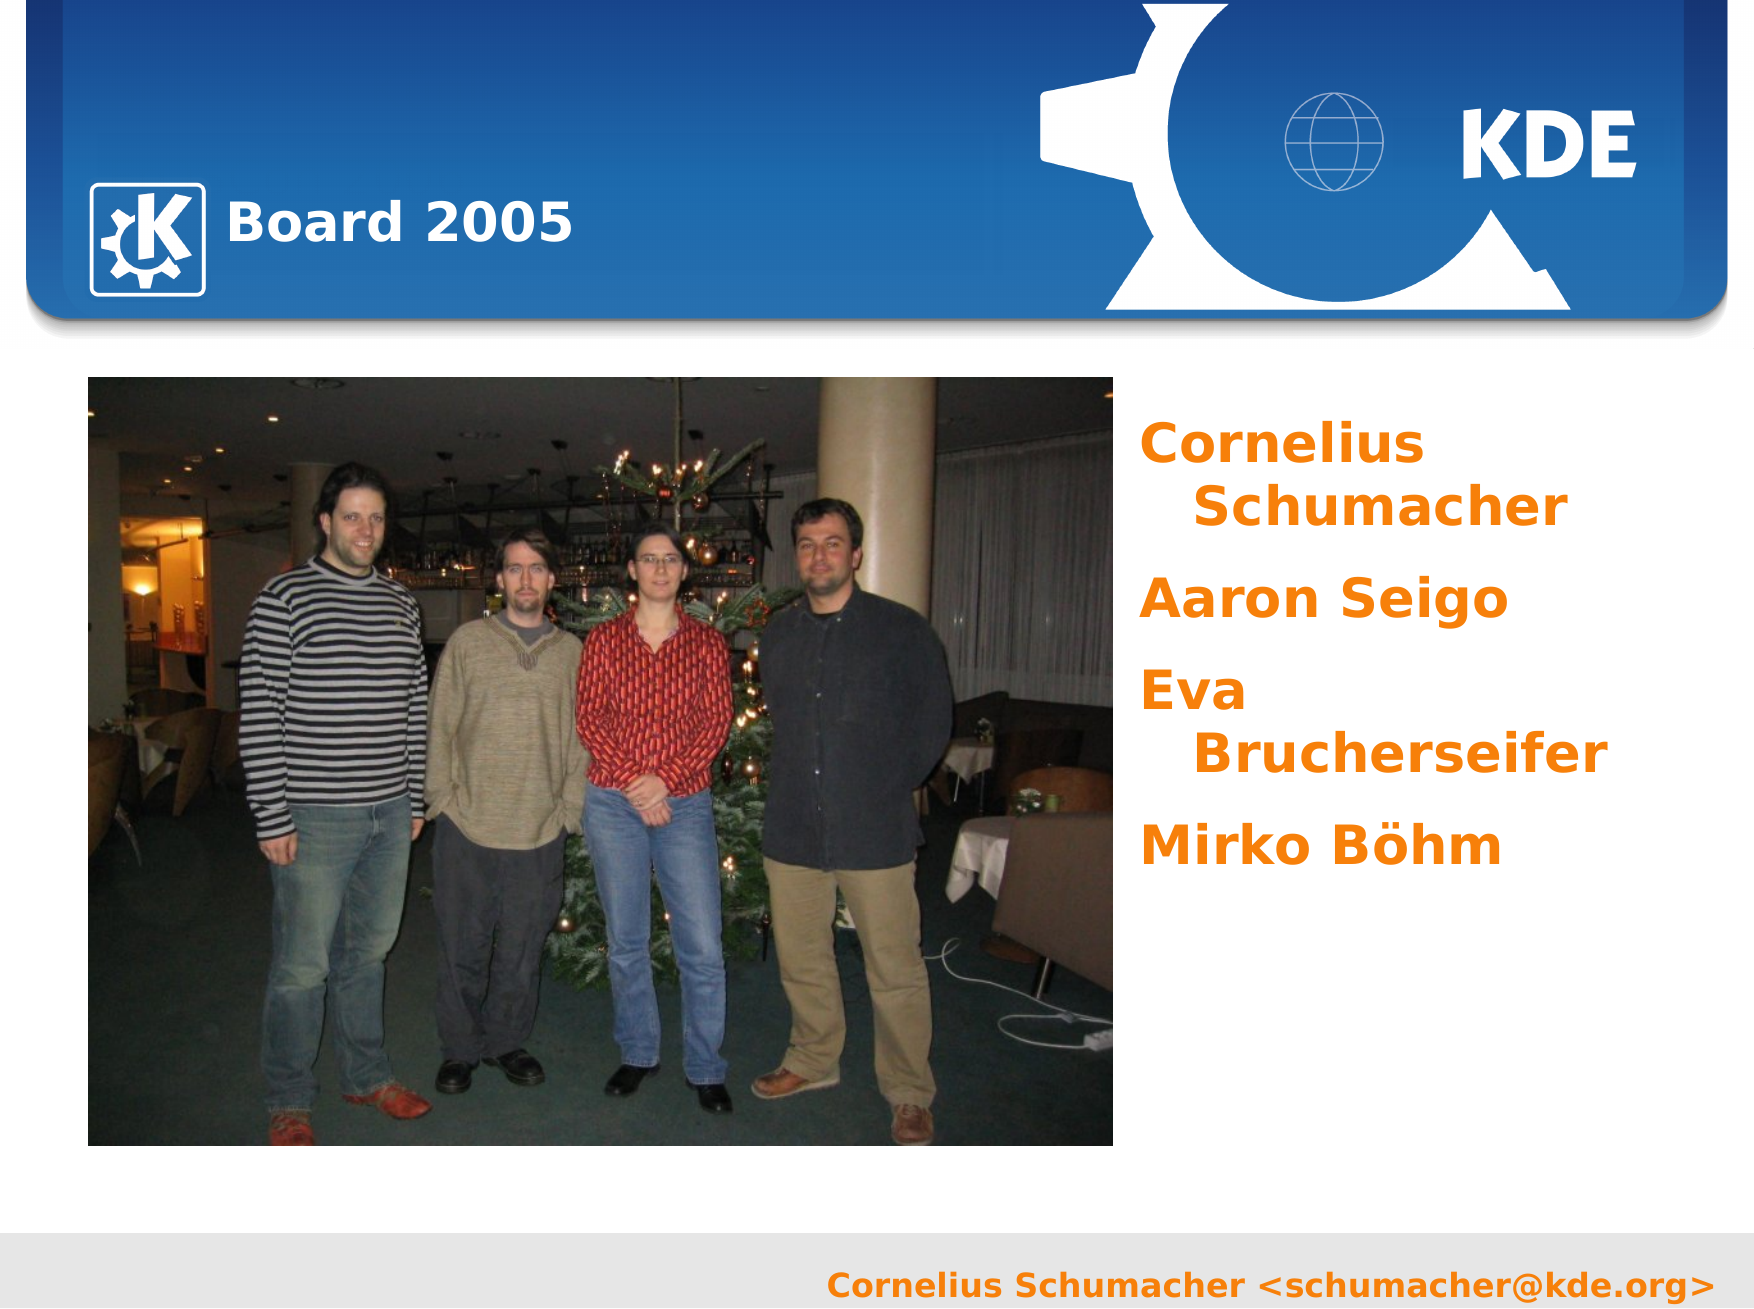

# Board 2005
Cornelius Schumacher
Aaron Seigo
Eva Brucherseifer
Mirko Böhm